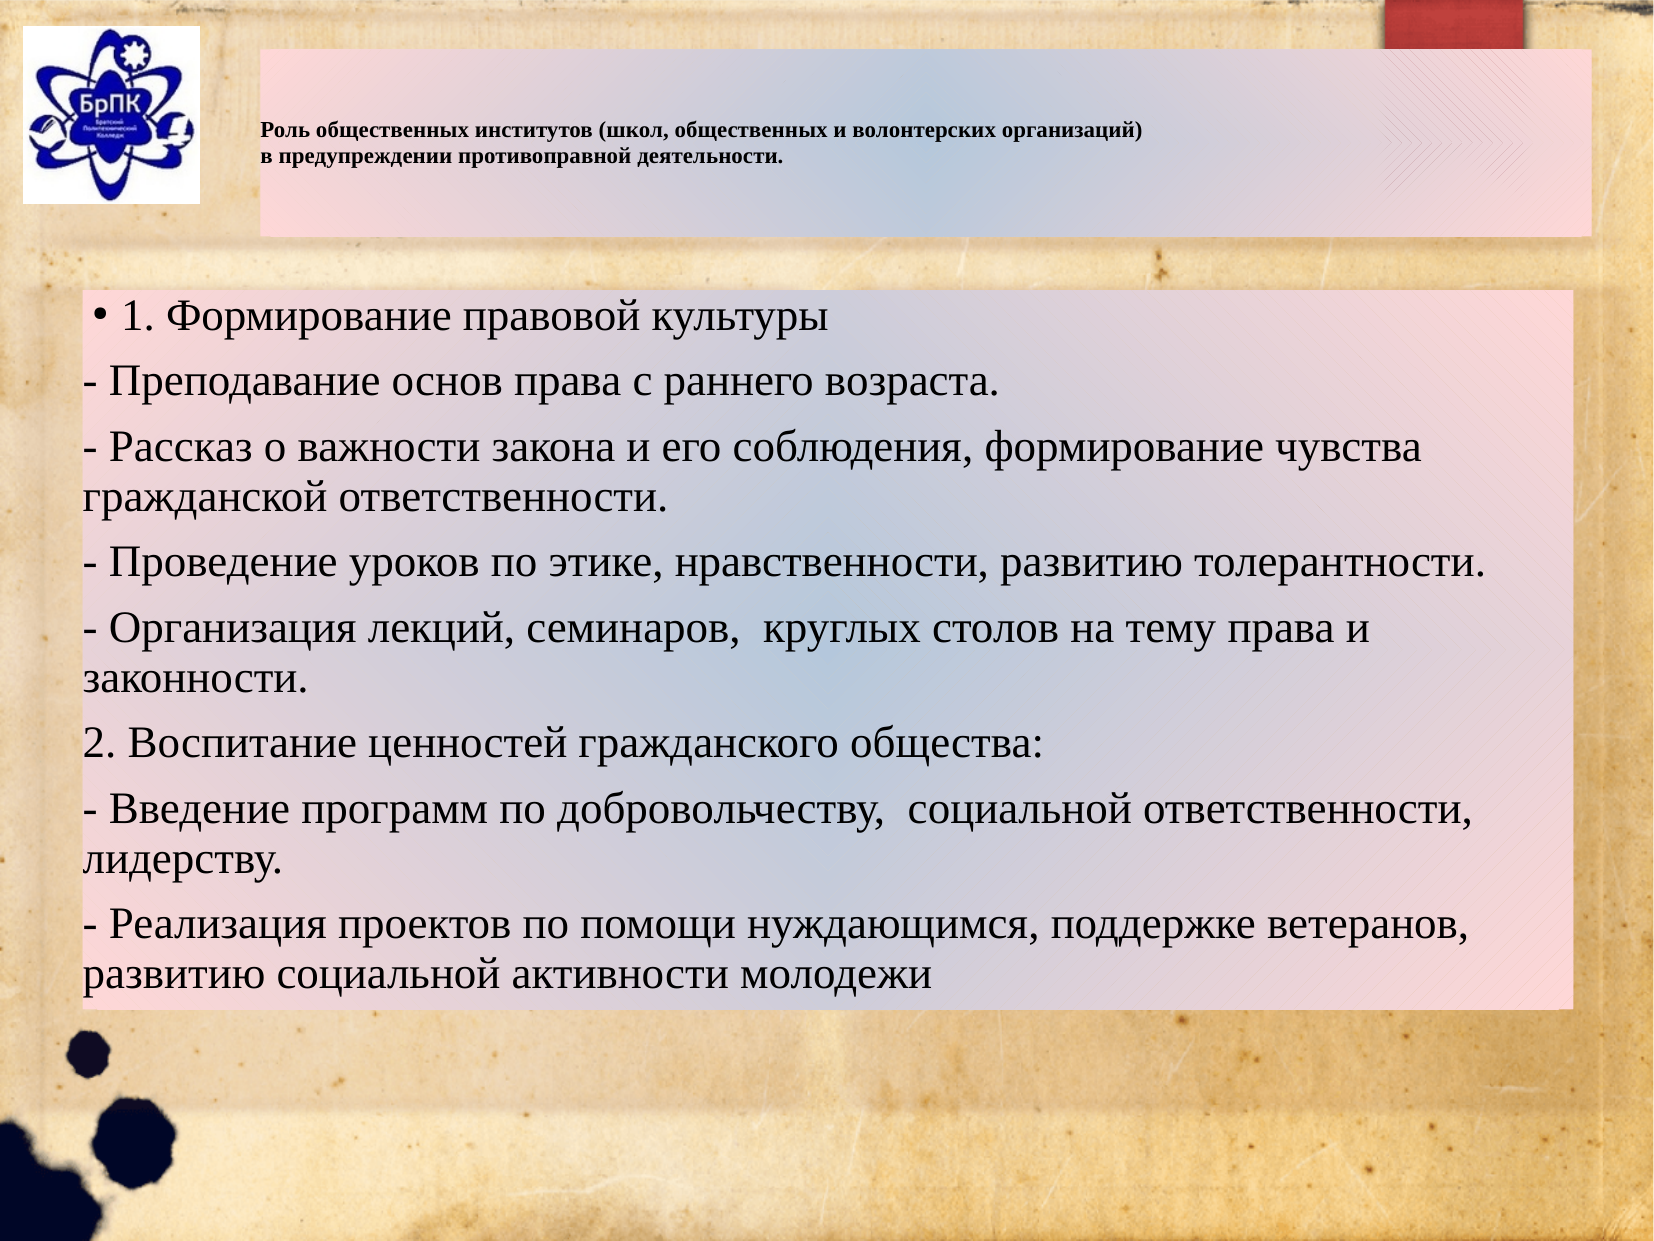

# Роль общественных институтов (школ, общественных и волонтерских организаций) в предупреждении противоправной деятельности.
1. Формирование правовой культуры
- Преподавание основ права с раннего возраста.
- Рассказ о важности закона и его соблюдения, формирование чувства гражданской ответственности.
- Проведение уроков по этике, нравственности, развитию толерантности.
- Организация лекций, семинаров, круглых столов на тему права и законности.
2. Воспитание ценностей гражданского общества:
- Введение программ по добровольчеству, социальной ответственности, лидерству.
- Реализация проектов по помощи нуждающимся, поддержке ветеранов, развитию социальной активности молодежи